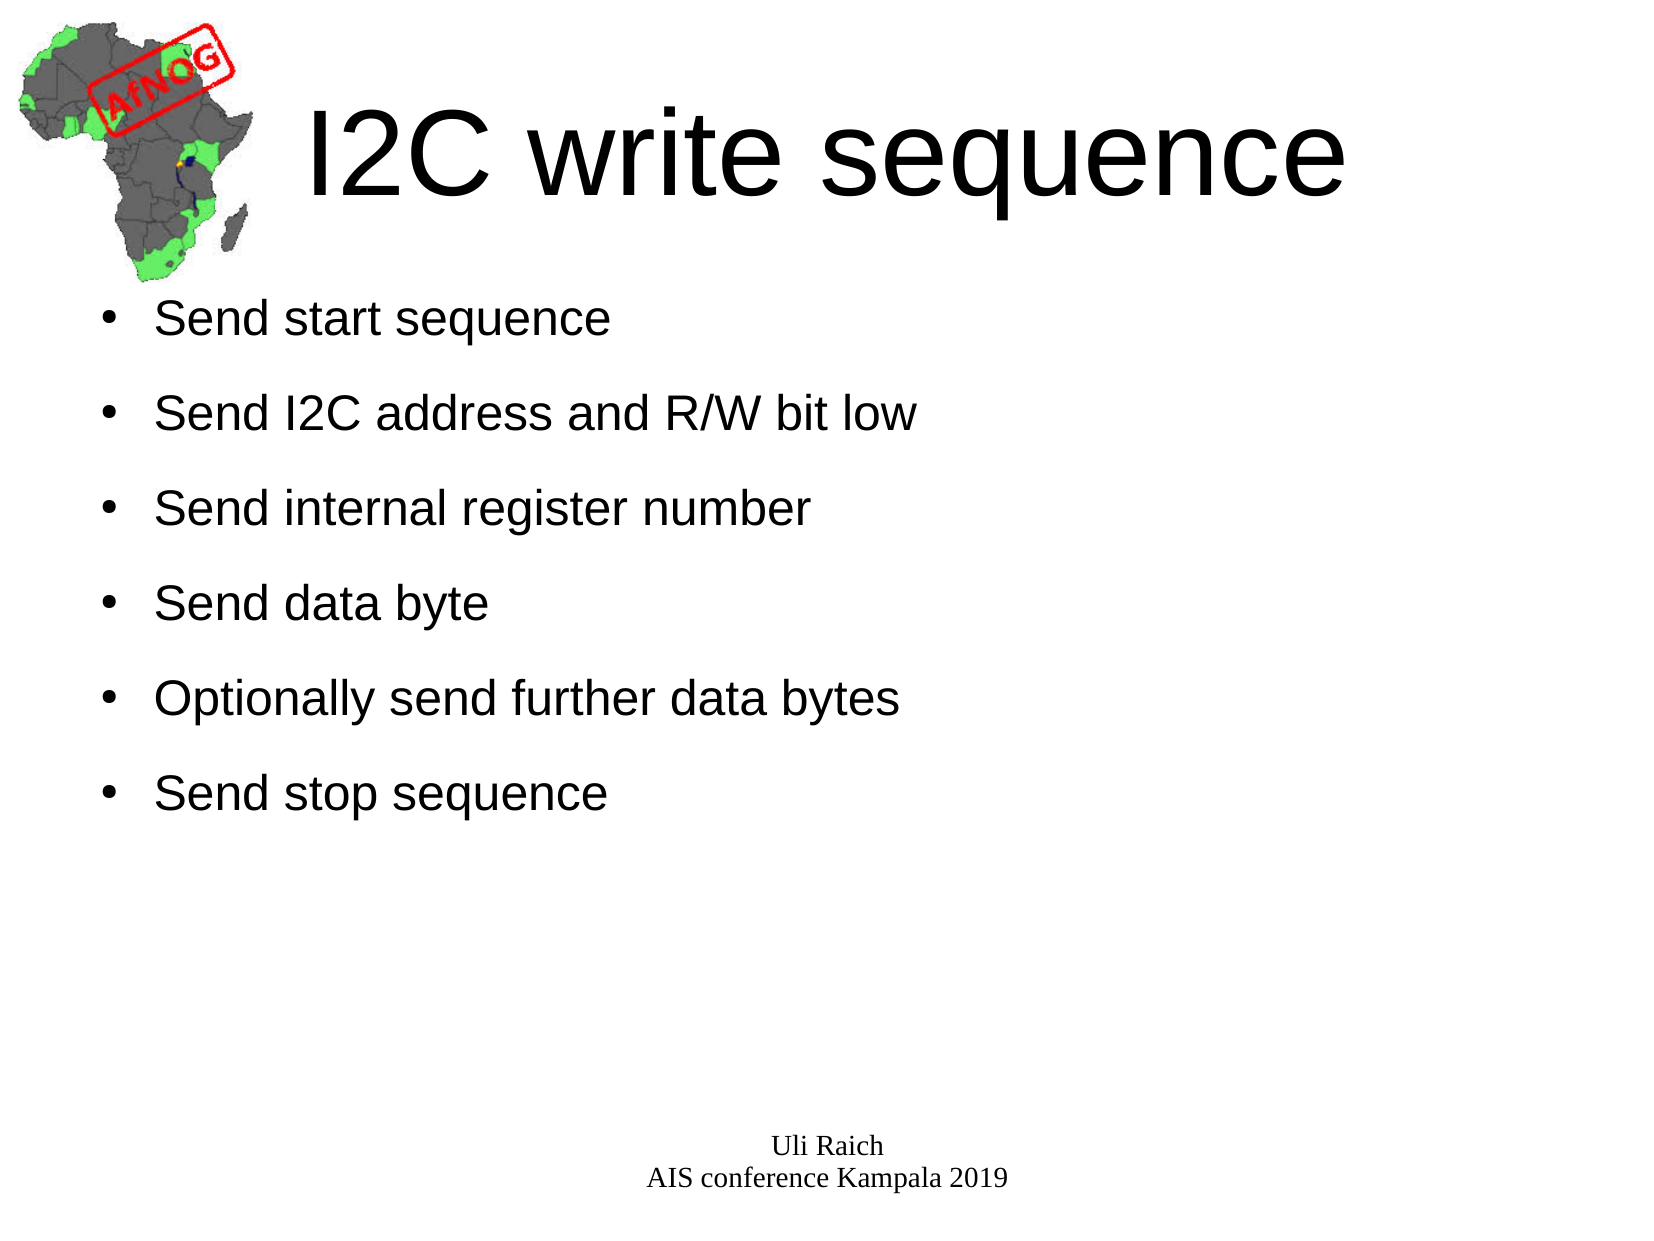

# I2C write sequence
Send start sequence
Send I2C address and R/W bit low
Send internal register number
Send data byte
Optionally send further data bytes
Send stop sequence